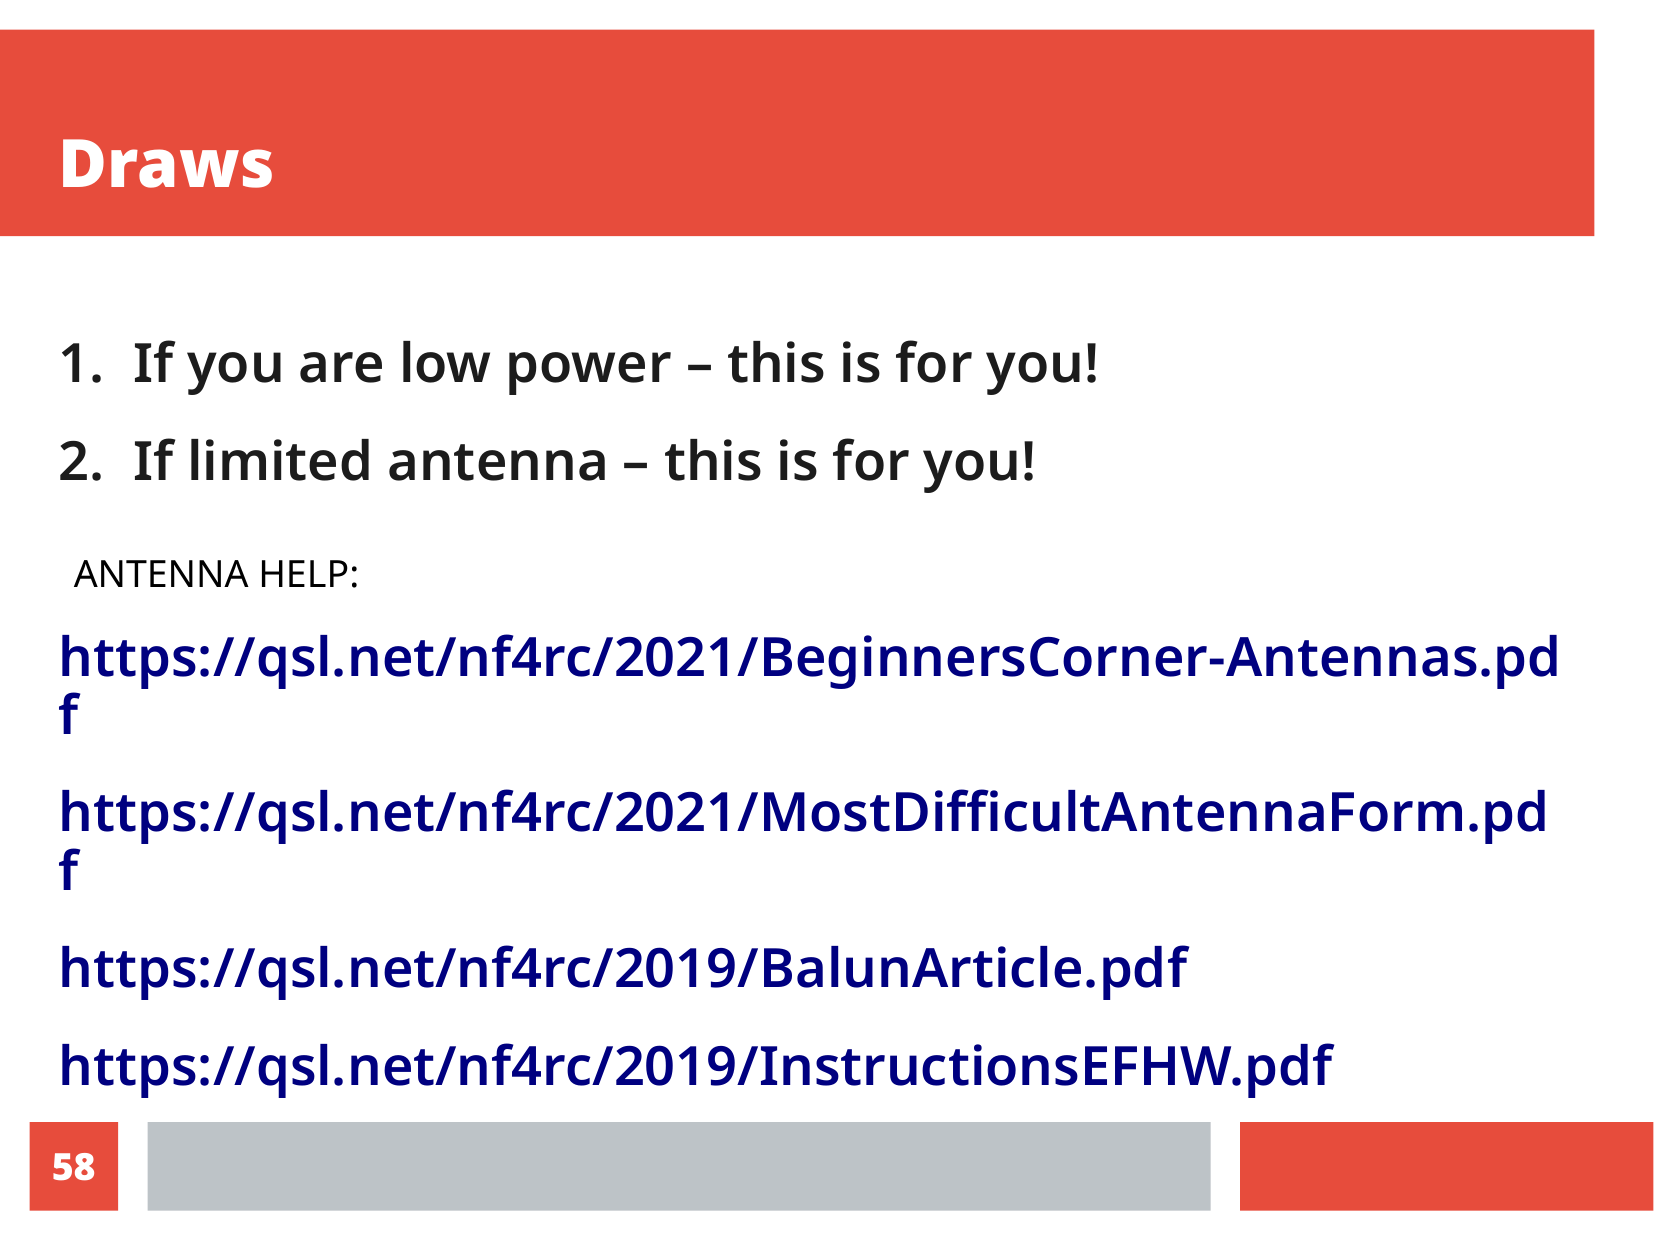

# Draws
1. If you are low power – this is for you!
2. If limited antenna – this is for you!
https://qsl.net/nf4rc/2021/BeginnersCorner-Antennas.pdf
https://qsl.net/nf4rc/2021/MostDifficultAntennaForm.pdf
https://qsl.net/nf4rc/2019/BalunArticle.pdf
https://qsl.net/nf4rc/2019/InstructionsEFHW.pdf
ANTENNA HELP:
58